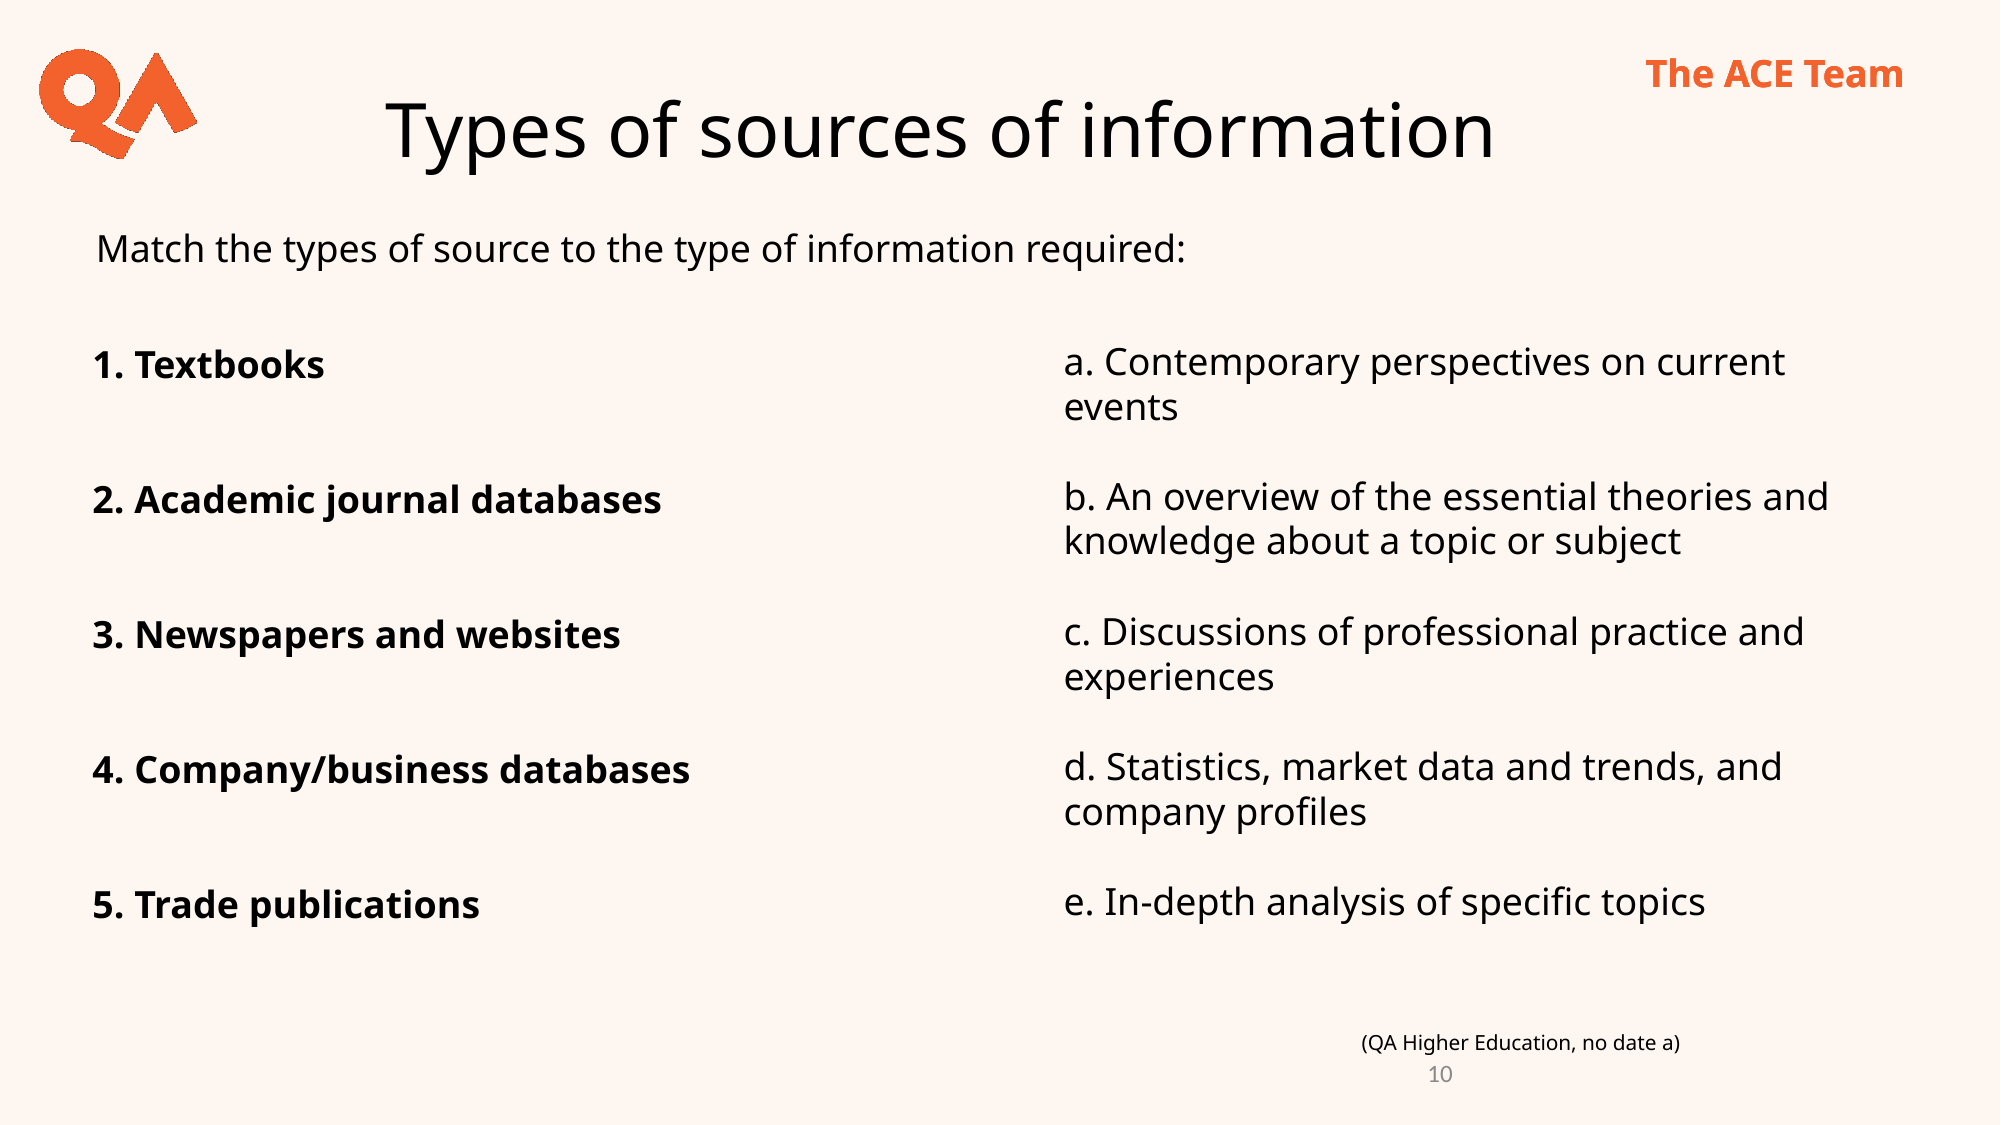

Types of sources of information
The ACE Team
Match the types of source to the type of information required:
a. Contemporary perspectives on current events
b. An overview of the essential theories and knowledge about a topic or subject
c. Discussions of professional practice and experiences
d. Statistics, market data and trends, and company profiles
e. In-depth analysis of specific topics
1. Textbooks
2. Academic journal databases
3. Newspapers and websites
4. Company/business databases
5. Trade publications
(QA Higher Education, no date a)
9